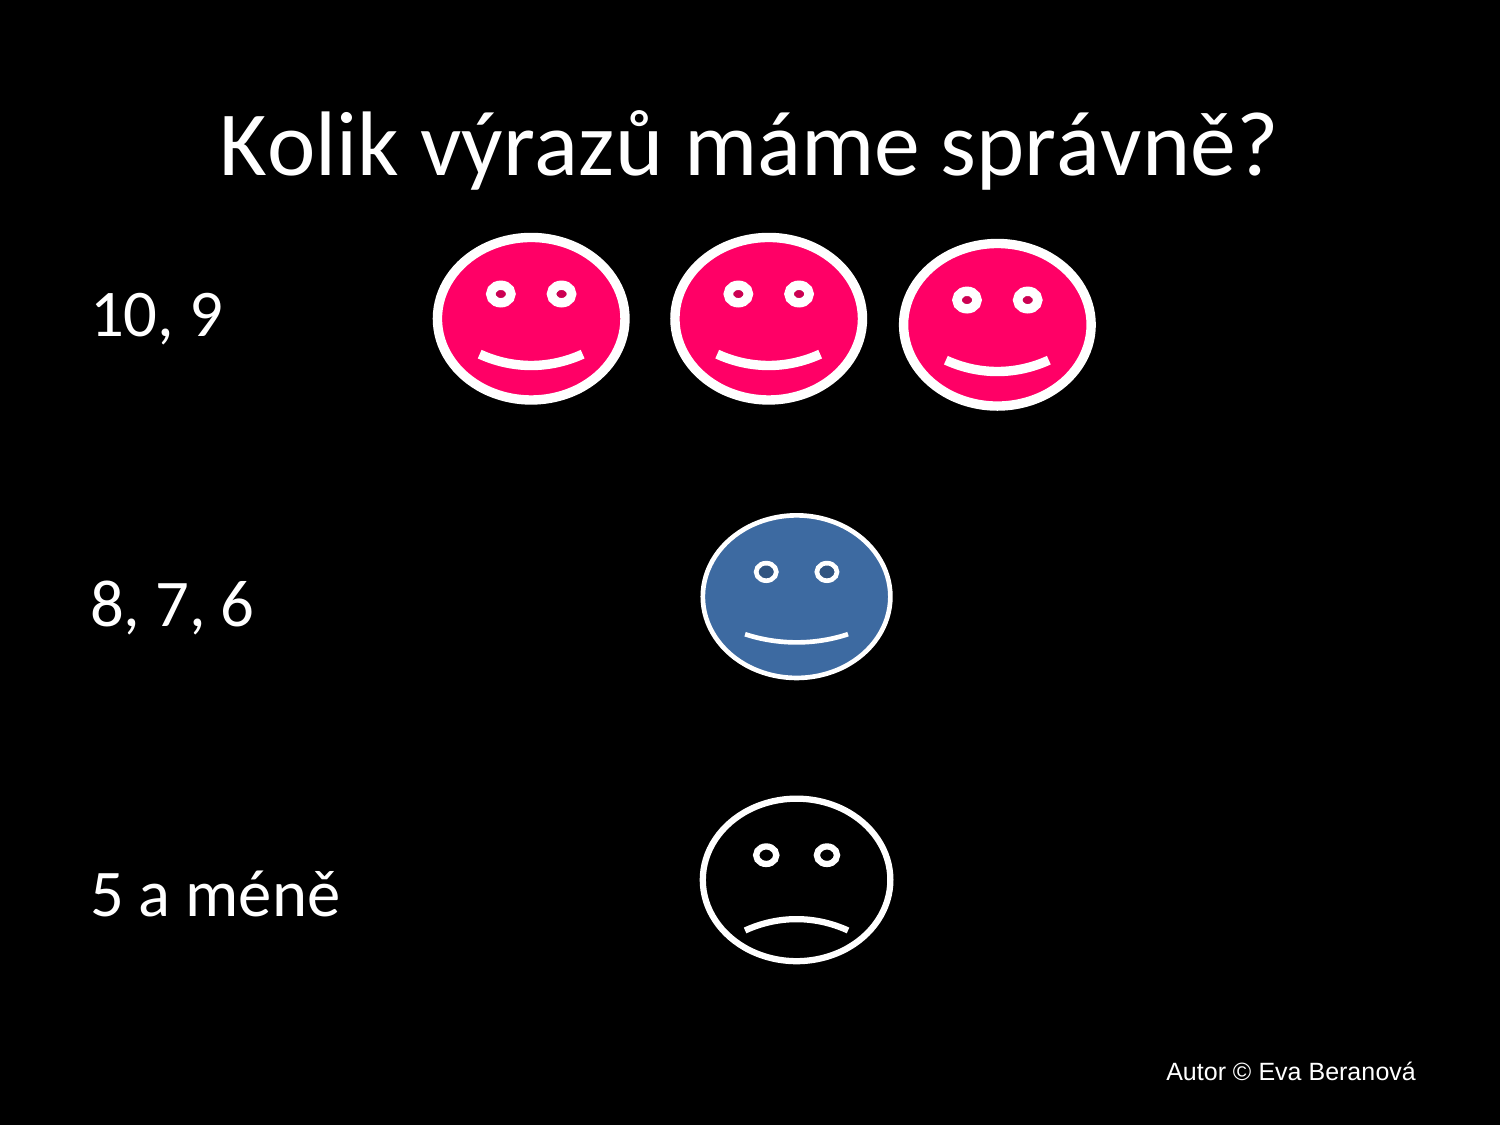

# Kolik výrazů máme správně?
10, 9
8, 7, 6
5 a méně
Autor © Eva Beranová